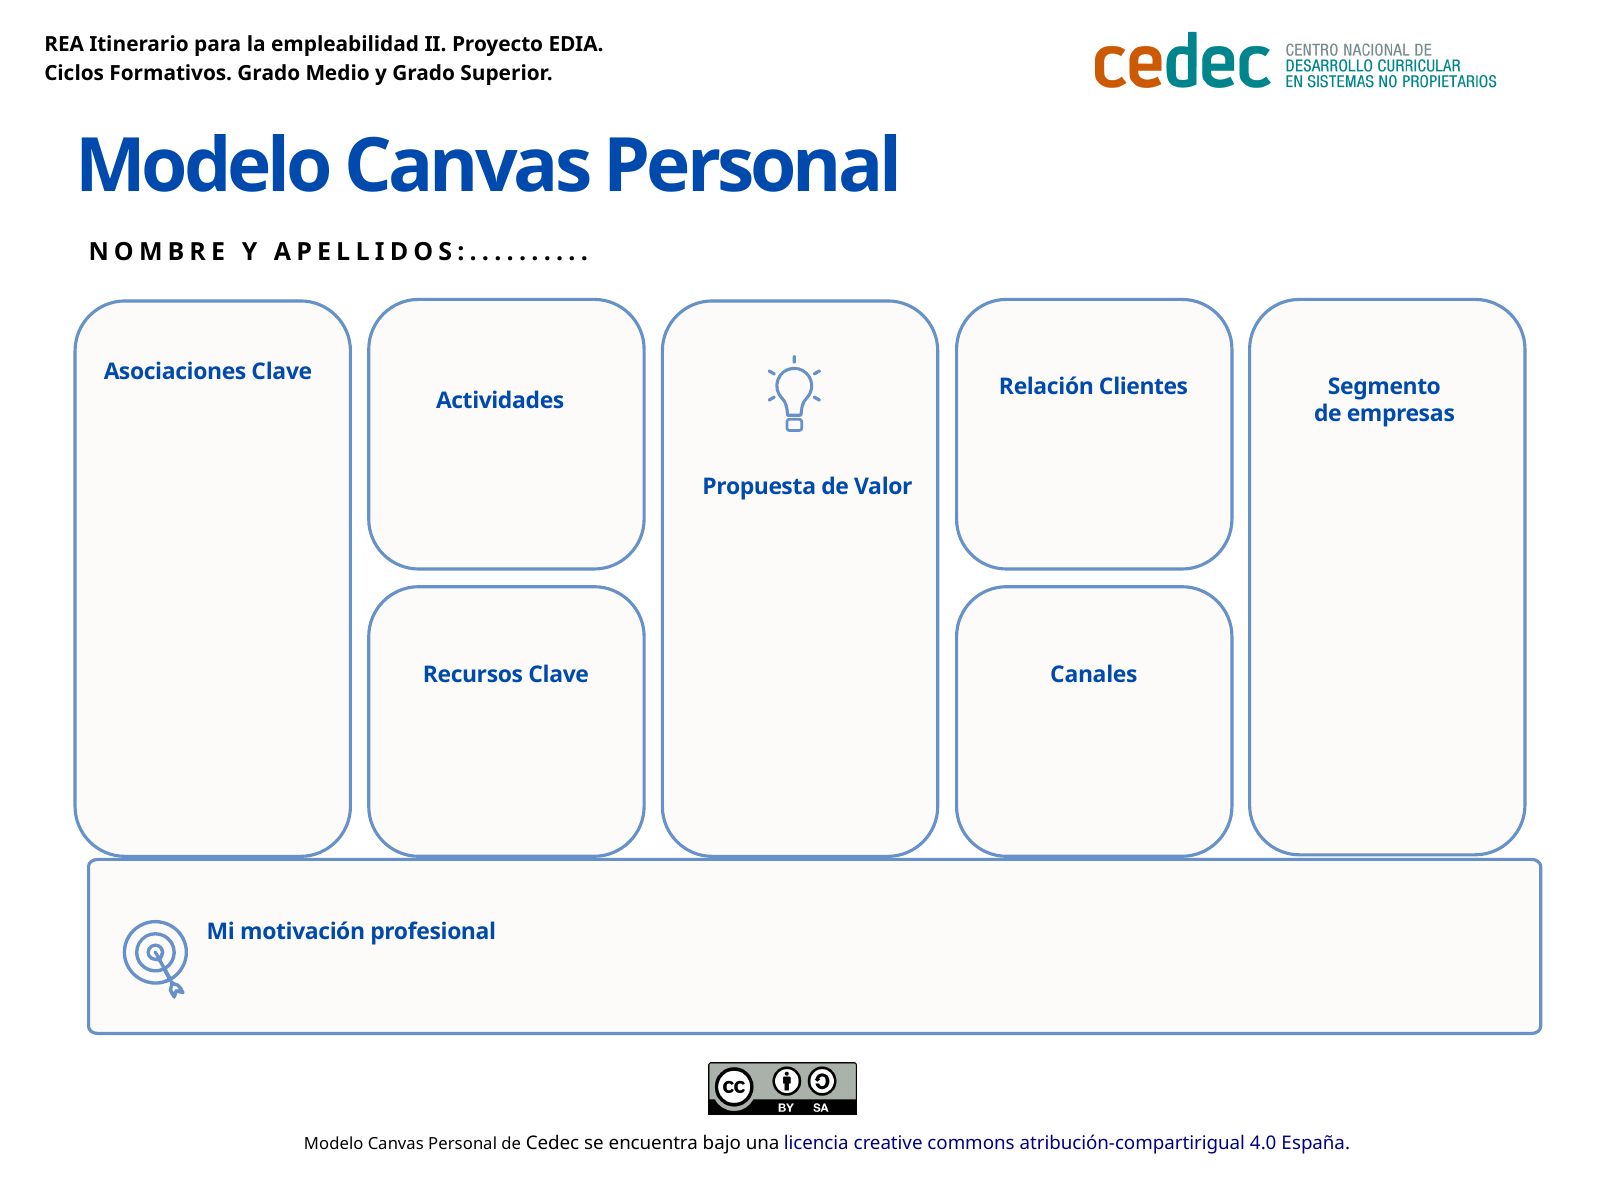

REA Itinerario para la empleabilidad II. Proyecto EDIA.
Ciclos Formativos. Grado Medio y Grado Superior.
Modelo Canvas Personal
NOMBRE Y APELLIDOS:..........
Asociaciones Clave
Relación Clientes
Segmento
 de empresas
Actividades
Propuesta de Valor
Recursos Clave
Canales
Mi motivación profesional
Modelo Canvas Personal de Cedec se encuentra bajo una licencia creative commons atribución-compartirigual 4.0 España.